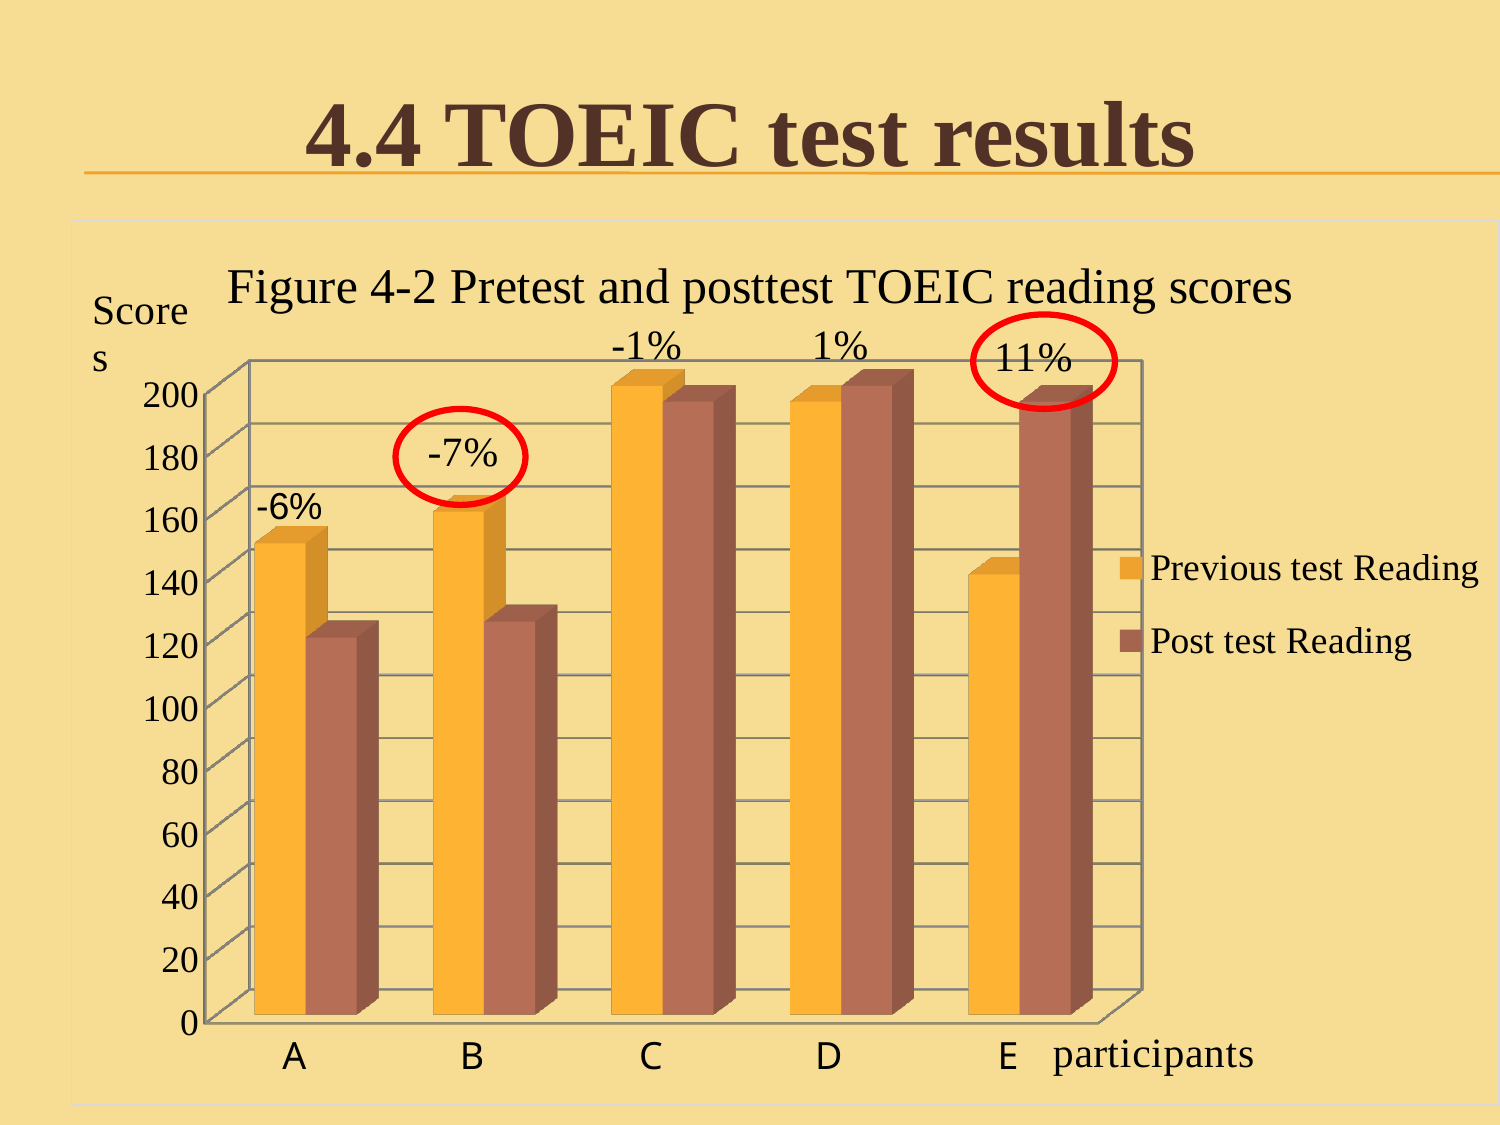

# 4.4 TOEIC test results
[unsupported chart]
-6%